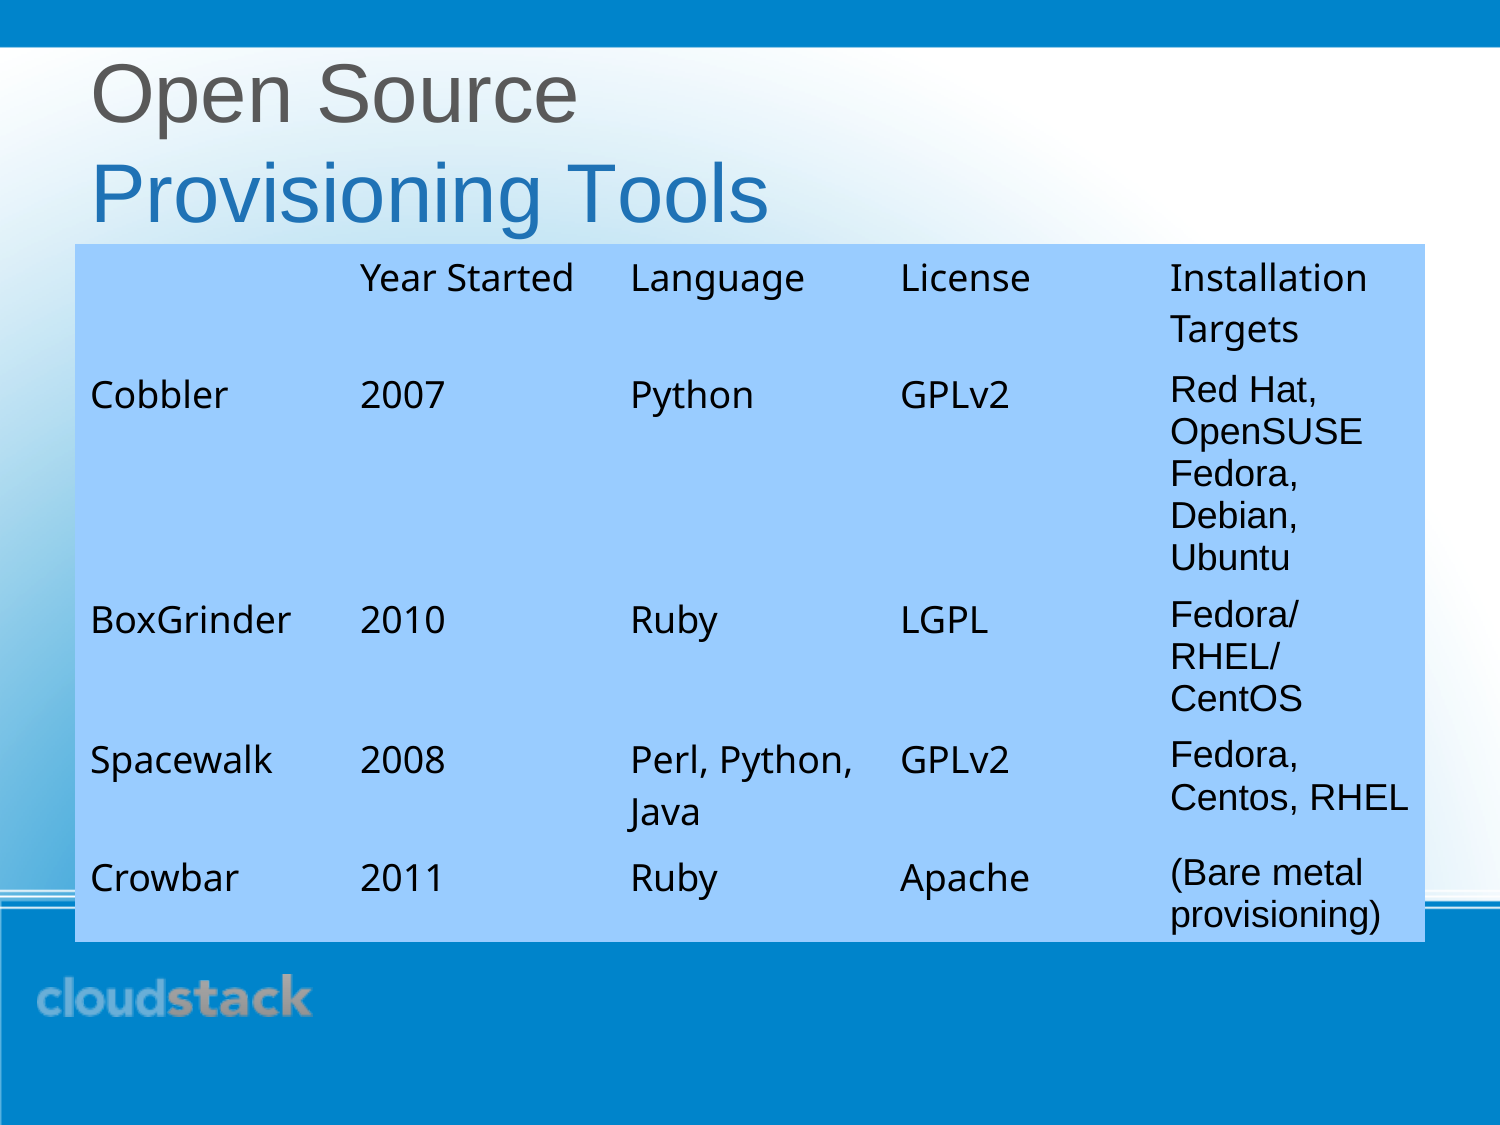

# Open Source Provisioning Tools
| | Year Started | Language | License | Installation Targets |
| --- | --- | --- | --- | --- |
| Cobbler | 2007 | Python | GPLv2 | Red Hat, OpenSUSE Fedora, Debian, Ubuntu |
| BoxGrinder | 2010 | Ruby | LGPL | Fedora/RHEL/CentOS |
| Spacewalk | 2008 | Perl, Python, Java | GPLv2 | Fedora, Centos, RHEL |
| Crowbar | 2011 | Ruby | Apache | (Bare metal provisioning) |